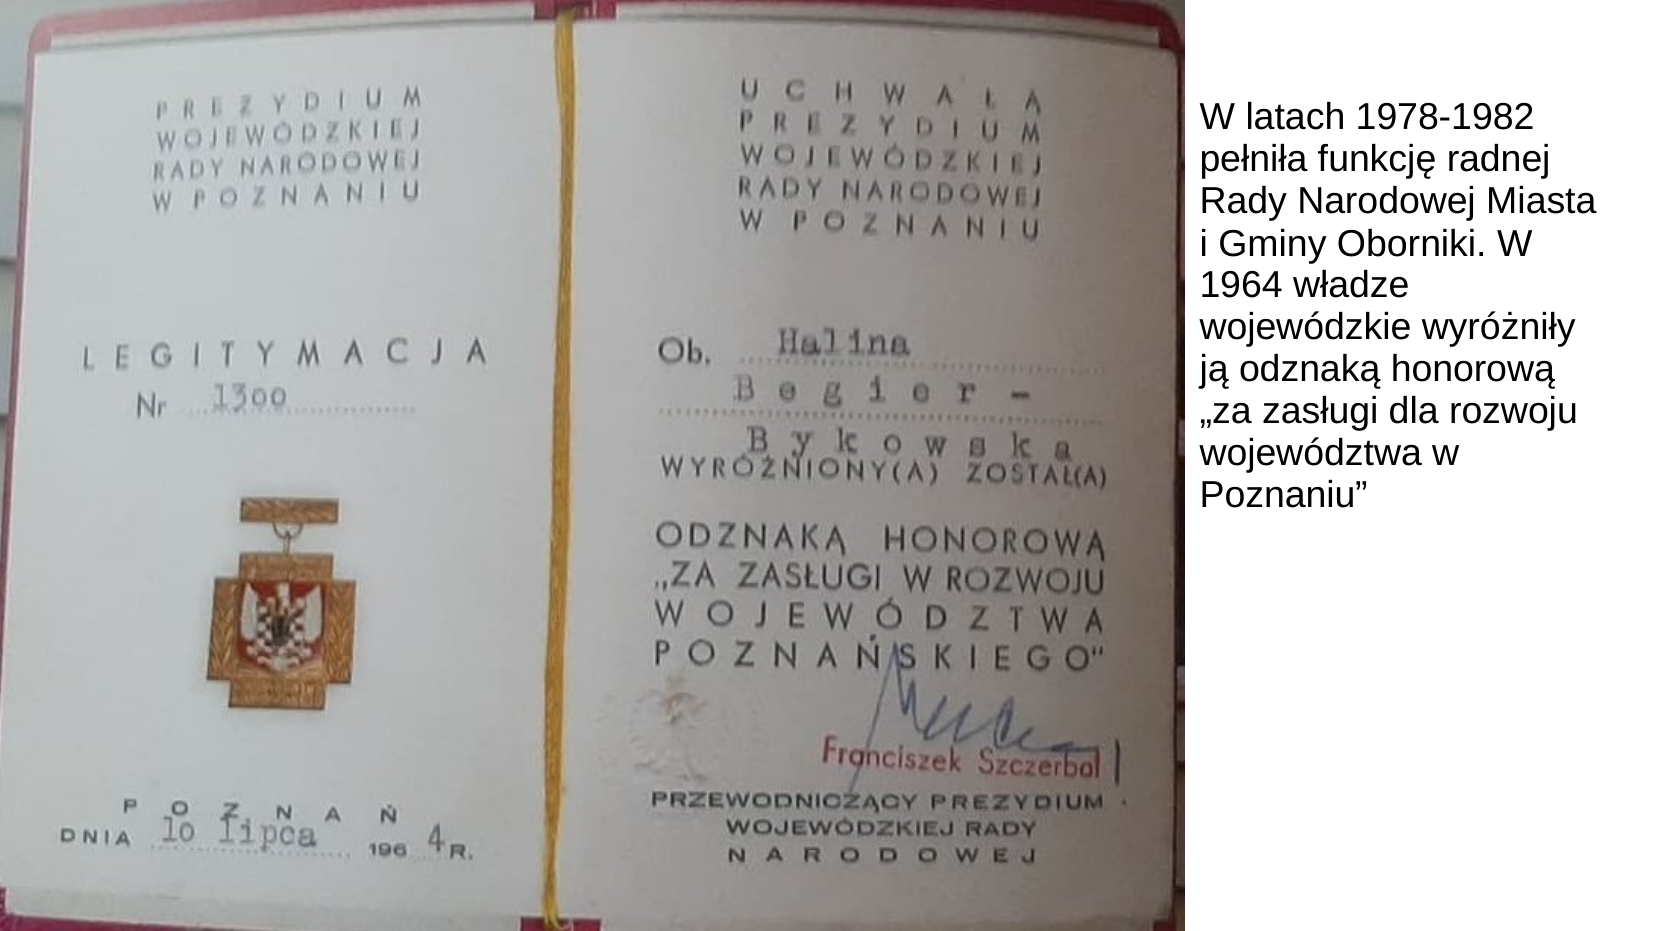

W latach 1978-1982 pełniła funkcję radnej Rady Narodowej Miasta i Gminy Oborniki. W 1964 władze wojewódzkie wyróżniły ją odznaką honorową „za zasługi dla rozwoju województwa w Poznaniu”